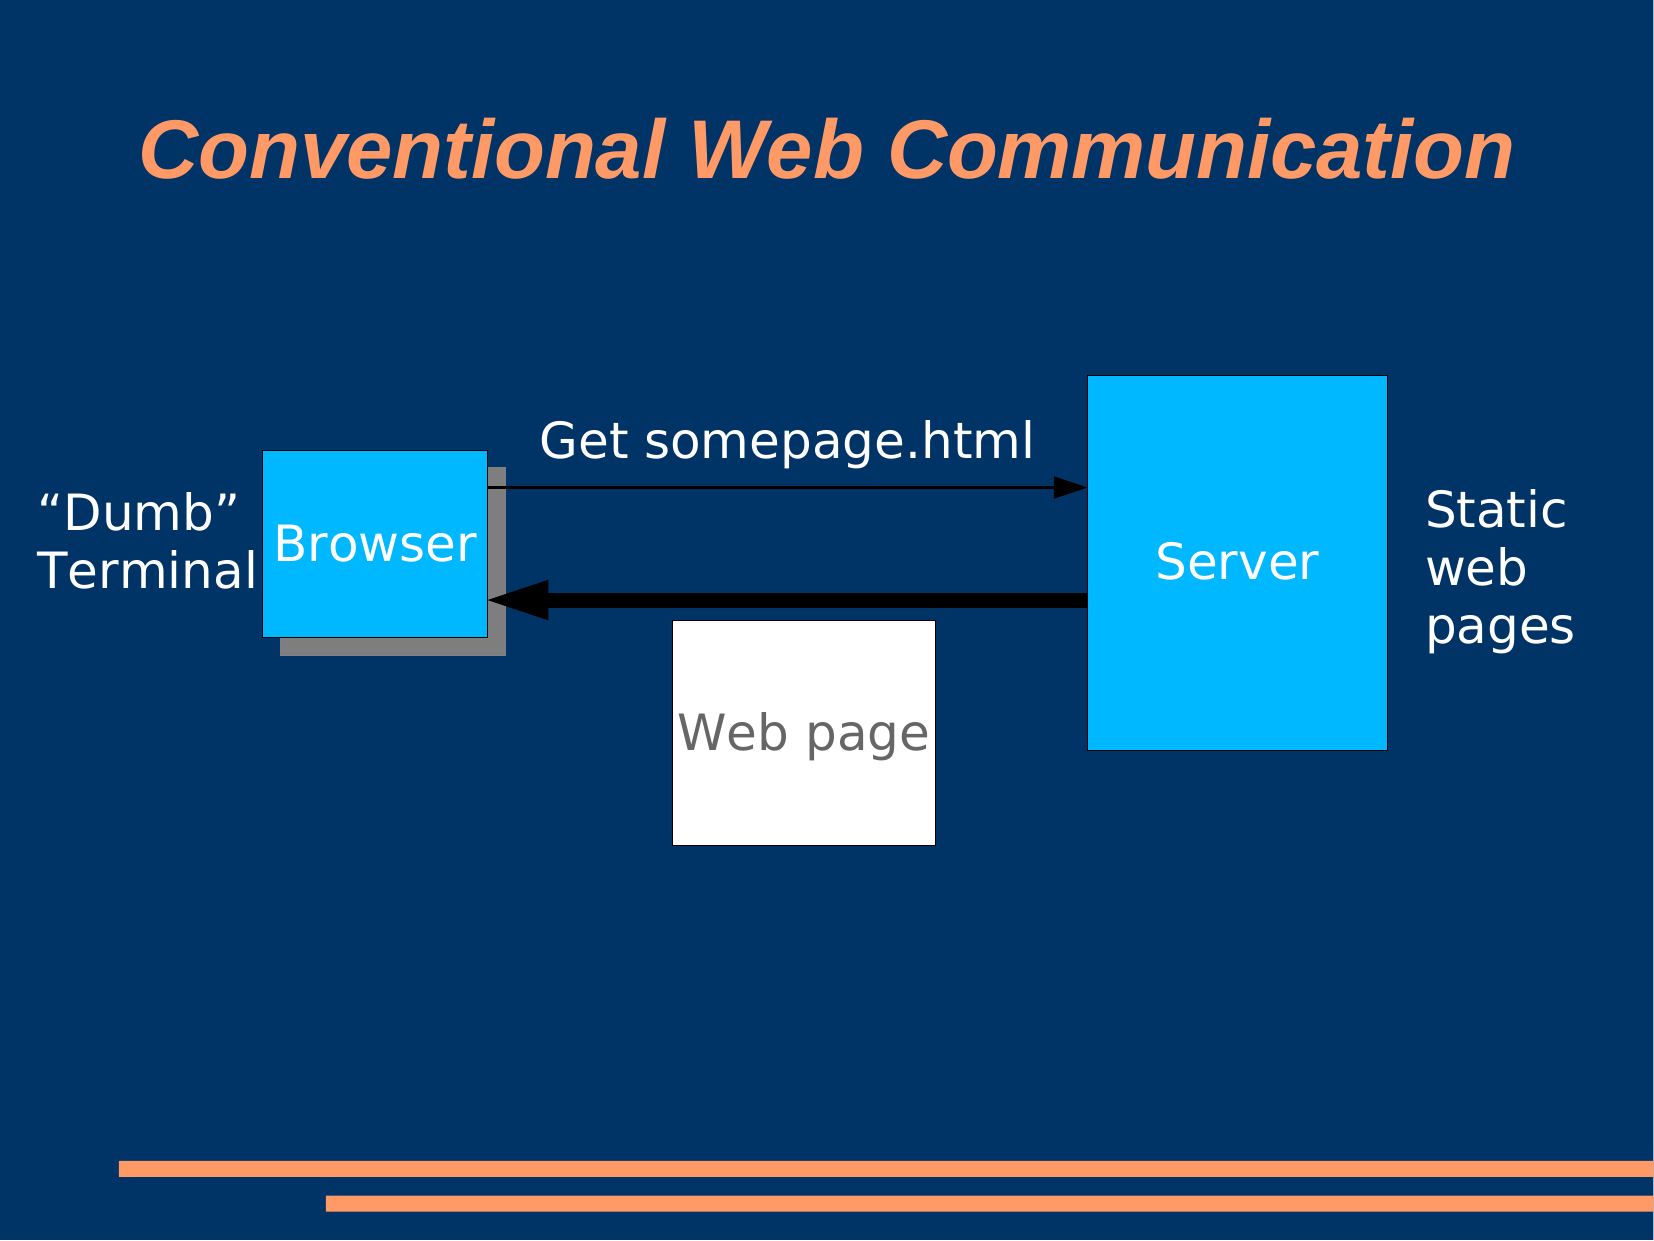

# Conventional Web Communication
Server
Get somepage.html
Browser
Static
web
pages
“Dumb”
Terminal
Web page